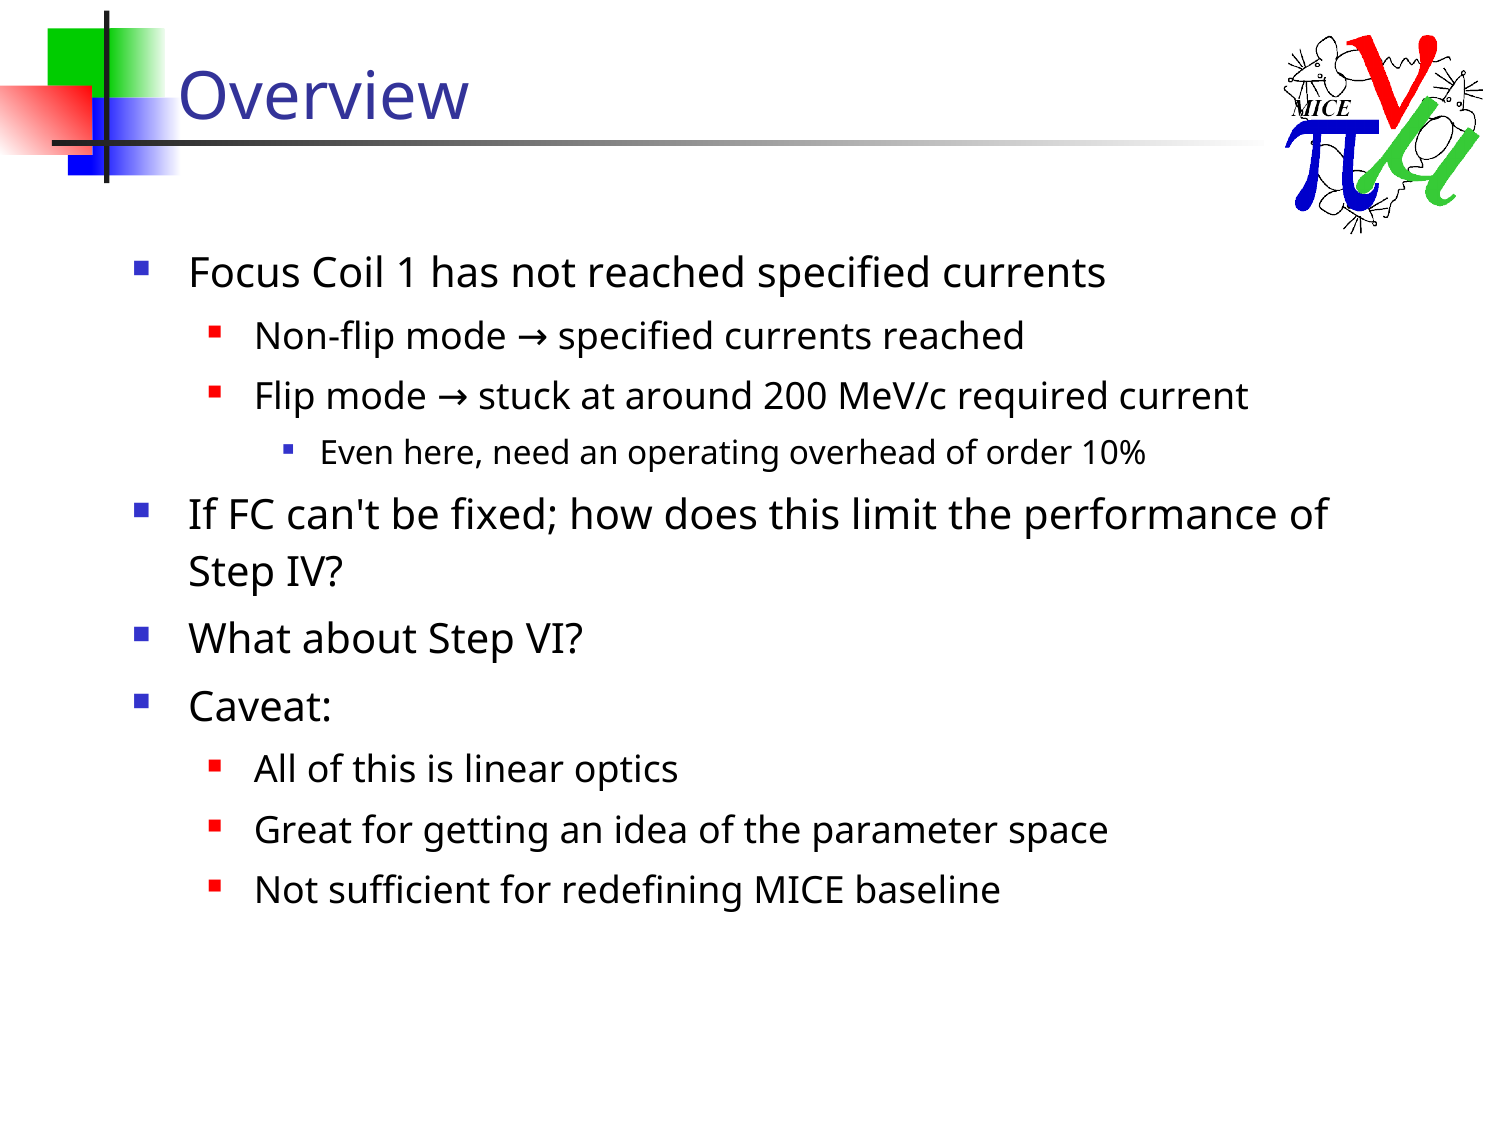

# Overview
Focus Coil 1 has not reached specified currents
Non-flip mode → specified currents reached
Flip mode → stuck at around 200 MeV/c required current
Even here, need an operating overhead of order 10%
If FC can't be fixed; how does this limit the performance of Step IV?
What about Step VI?
Caveat:
All of this is linear optics
Great for getting an idea of the parameter space
Not sufficient for redefining MICE baseline